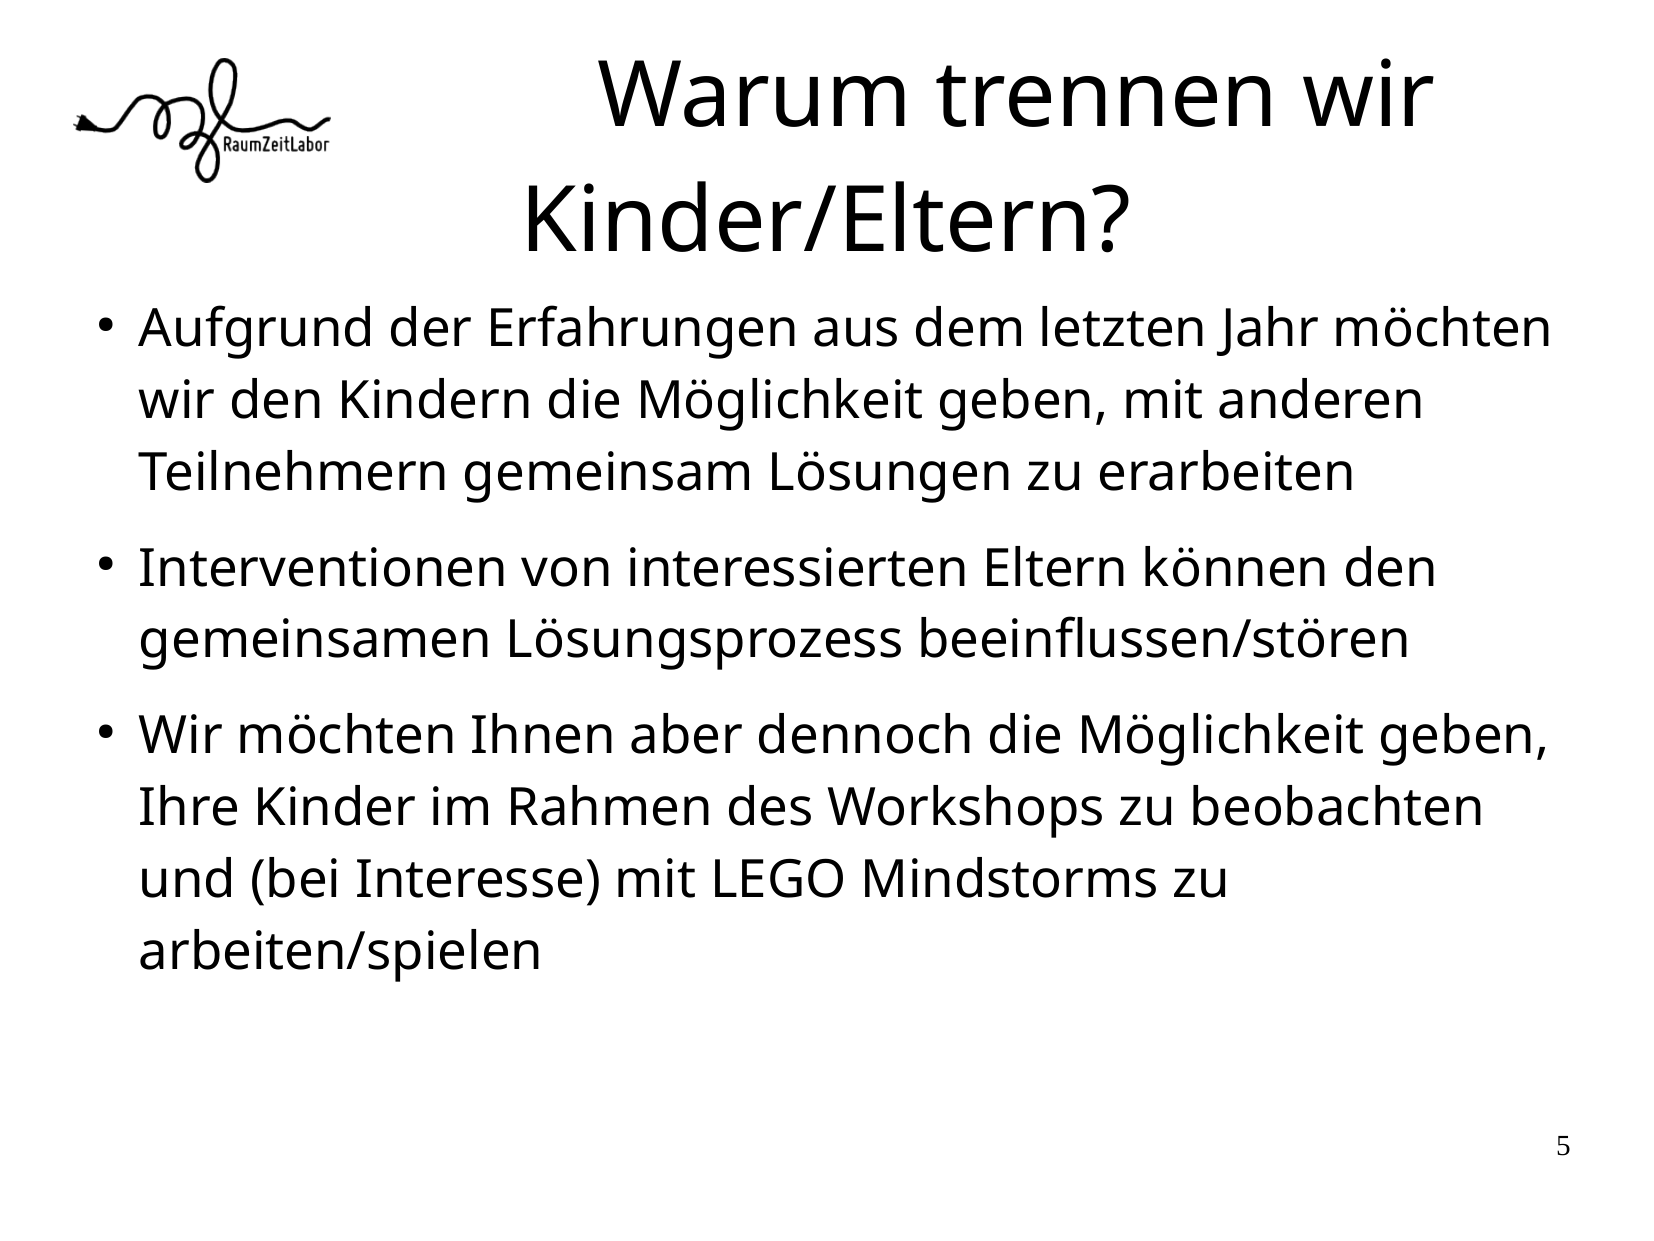

# Warum trennen wir Kinder/Eltern?
Aufgrund der Erfahrungen aus dem letzten Jahr möchten wir den Kindern die Möglichkeit geben, mit anderen Teilnehmern gemeinsam Lösungen zu erarbeiten
Interventionen von interessierten Eltern können den gemeinsamen Lösungsprozess beeinflussen/stören
Wir möchten Ihnen aber dennoch die Möglichkeit geben, Ihre Kinder im Rahmen des Workshops zu beobachten und (bei Interesse) mit LEGO Mindstorms zu arbeiten/spielen
5